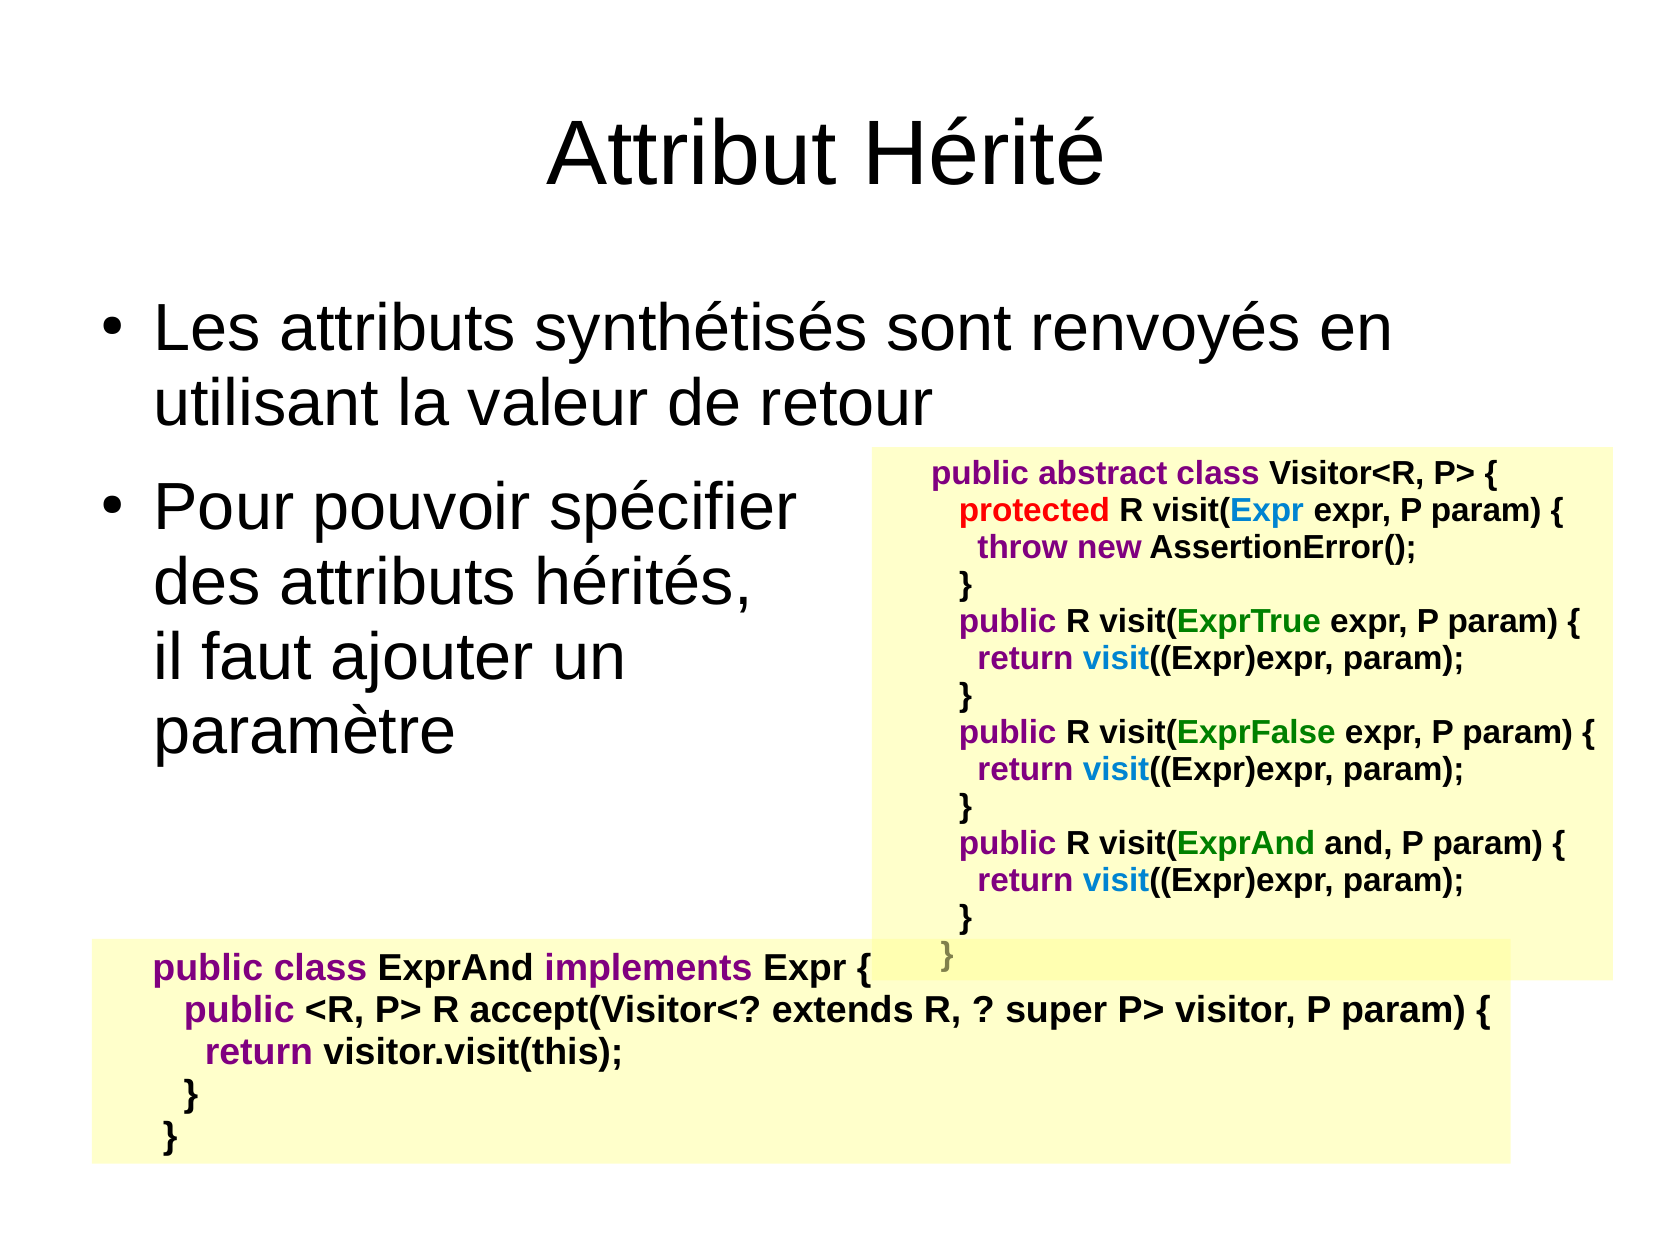

# Attribut Hérité
Les attributs synthétisés sont renvoyés en utilisant la valeur de retour
Pour pouvoir spécifier
des attributs hérités,
il faut ajouter un
paramètre
 public abstract class Visitor<R, P> {
 protected R visit(Expr expr, P param) {
 throw new AssertionError();
 }
 public R visit(ExprTrue expr, P param) {
 return visit((Expr)expr, param);
 }
 public R visit(ExprFalse expr, P param) {
 return visit((Expr)expr, param);
 }
 public R visit(ExprAnd and, P param) {
 return visit((Expr)expr, param);
 }
 }
 public class ExprAnd implements Expr {
 public <R, P> R accept(Visitor<? extends R, ? super P> visitor, P param) {
 return visitor.visit(this);
 }
 }